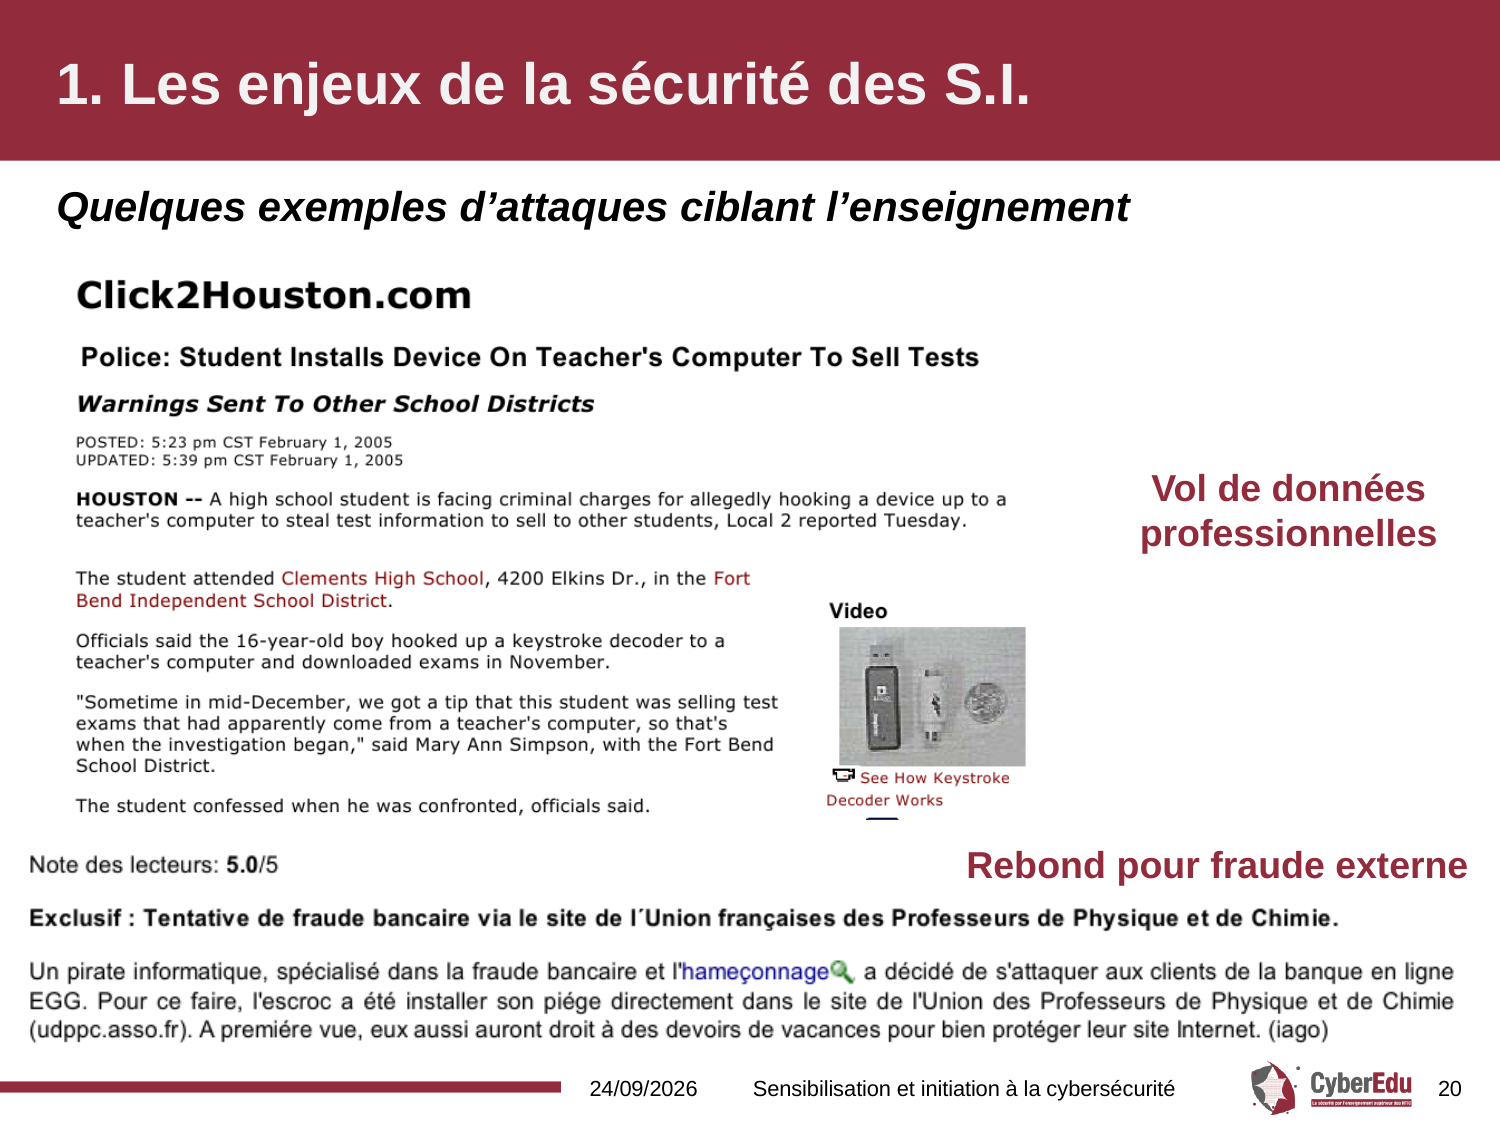

# 1. Les enjeux de la sécurité des S.I.
Quelques exemples d’attaques ciblant l’enseignement
Vol de données professionnelles
 Rebond pour fraude externe
Sensibilisation et initiation à la cybersécurité